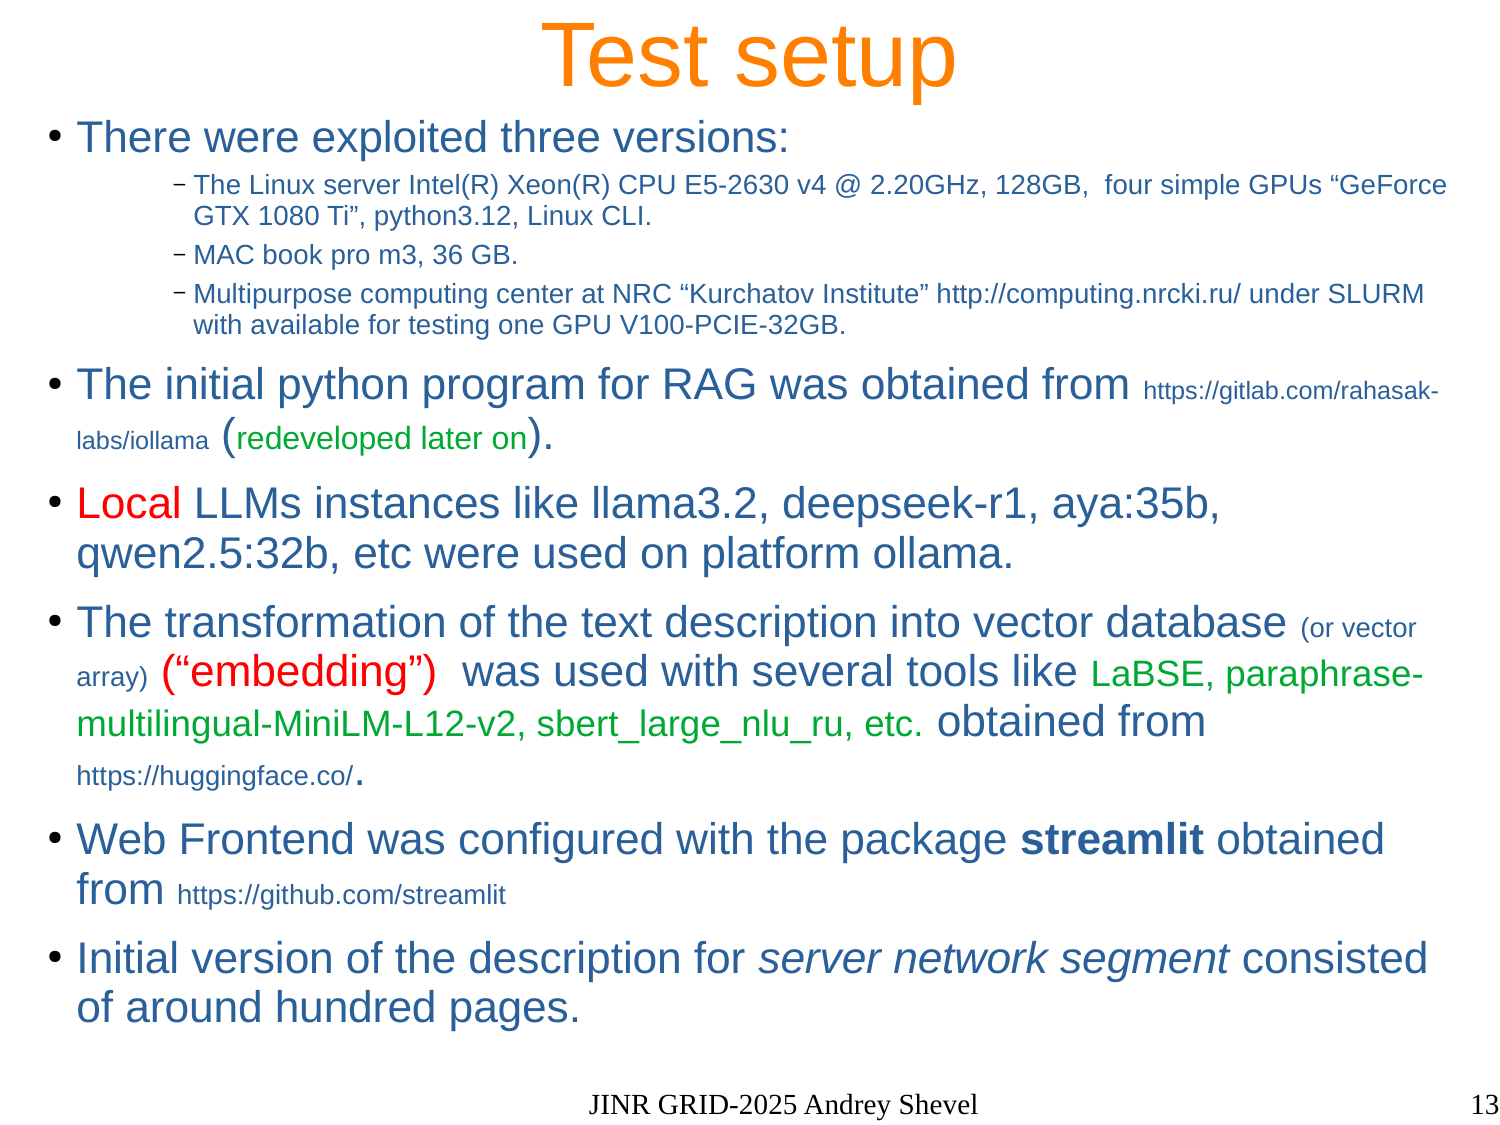

# Test setup
There were exploited three versions:
The Linux server Intel(R) Xeon(R) CPU E5-2630 v4 @ 2.20GHz, 128GB, four simple GPUs “GeForce GTX 1080 Ti”, python3.12, Linux CLI.
MAC book pro m3, 36 GB.
Multipurpose computing center at NRC “Kurchatov Institute” http://computing.nrcki.ru/ under SLURM with available for testing one GPU V100-PCIE-32GB.
The initial python program for RAG was obtained from https://gitlab.com/rahasak-labs/iollama (redeveloped later on).
Local LLMs instances like llama3.2, deepseek-r1, aya:35b, qwen2.5:32b, etc were used on platform ollama.
The transformation of the text description into vector database (or vector array) (“embedding”) was used with several tools like LaBSE, paraphrase-multilingual-MiniLM-L12-v2, sbert_large_nlu_ru, etc. obtained from https://huggingface.co/.
Web Frontend was configured with the package streamlit obtained from https://github.com/streamlit
Initial version of the description for server network segment consisted of around hundred pages.
13